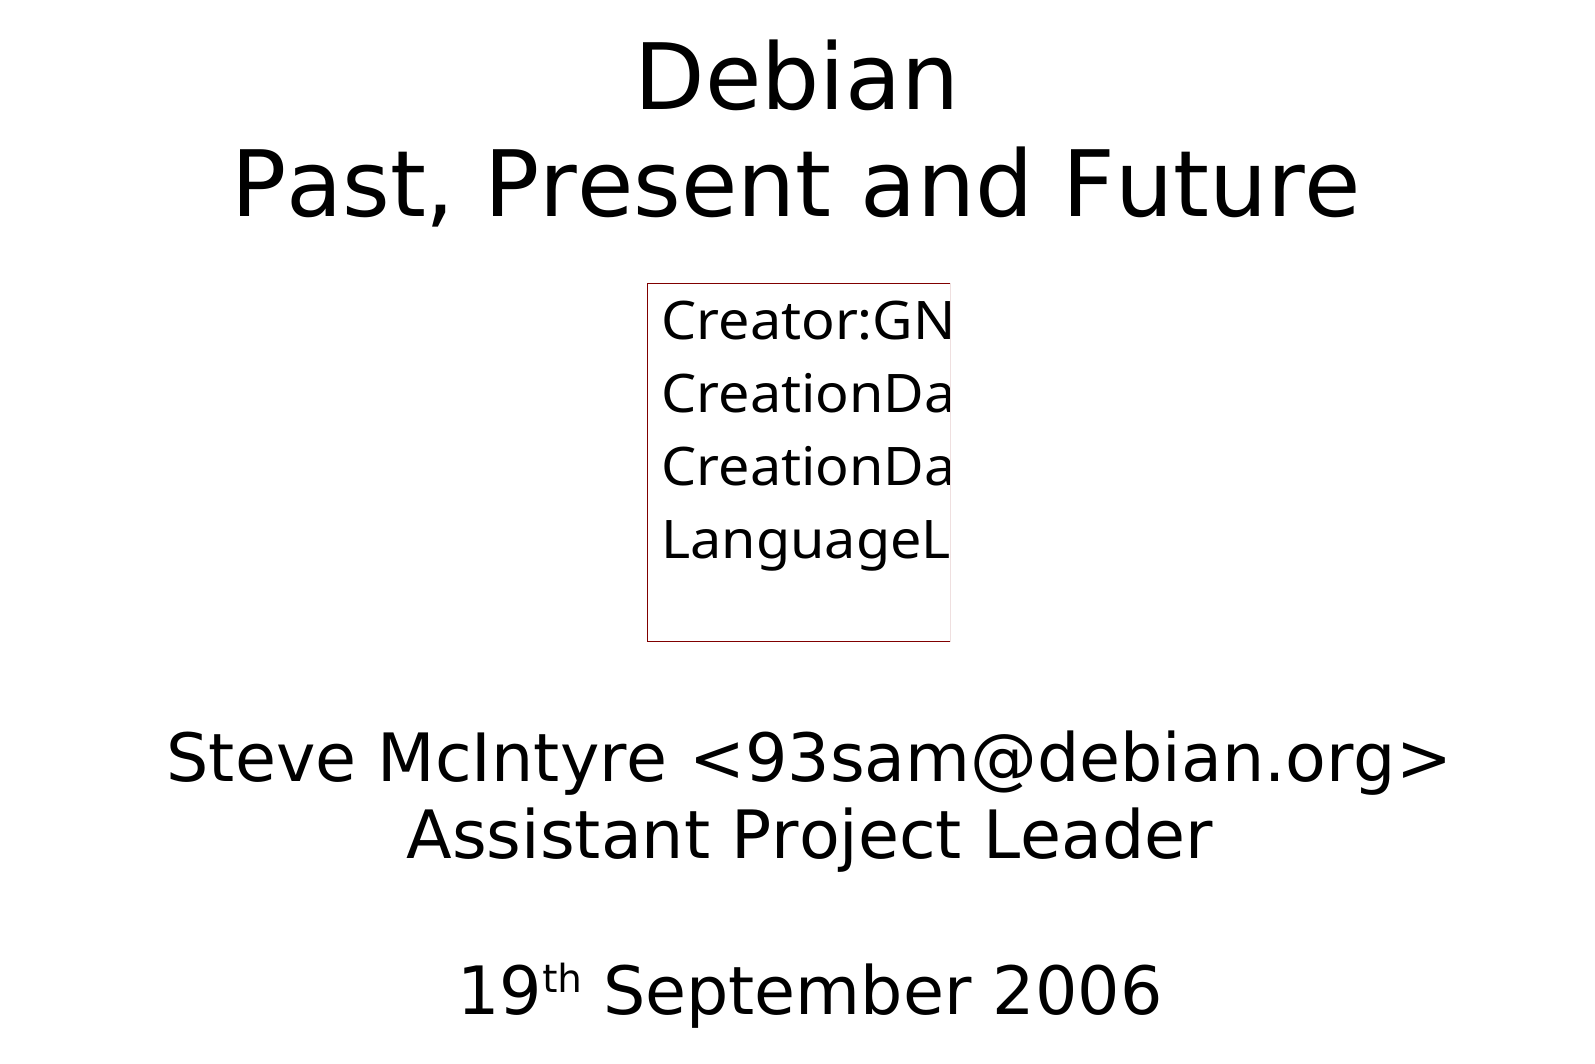

# Debian Past, Present and Future
Steve McIntyre <93sam@debian.org>
Assistant Project Leader
19th September 2006
1